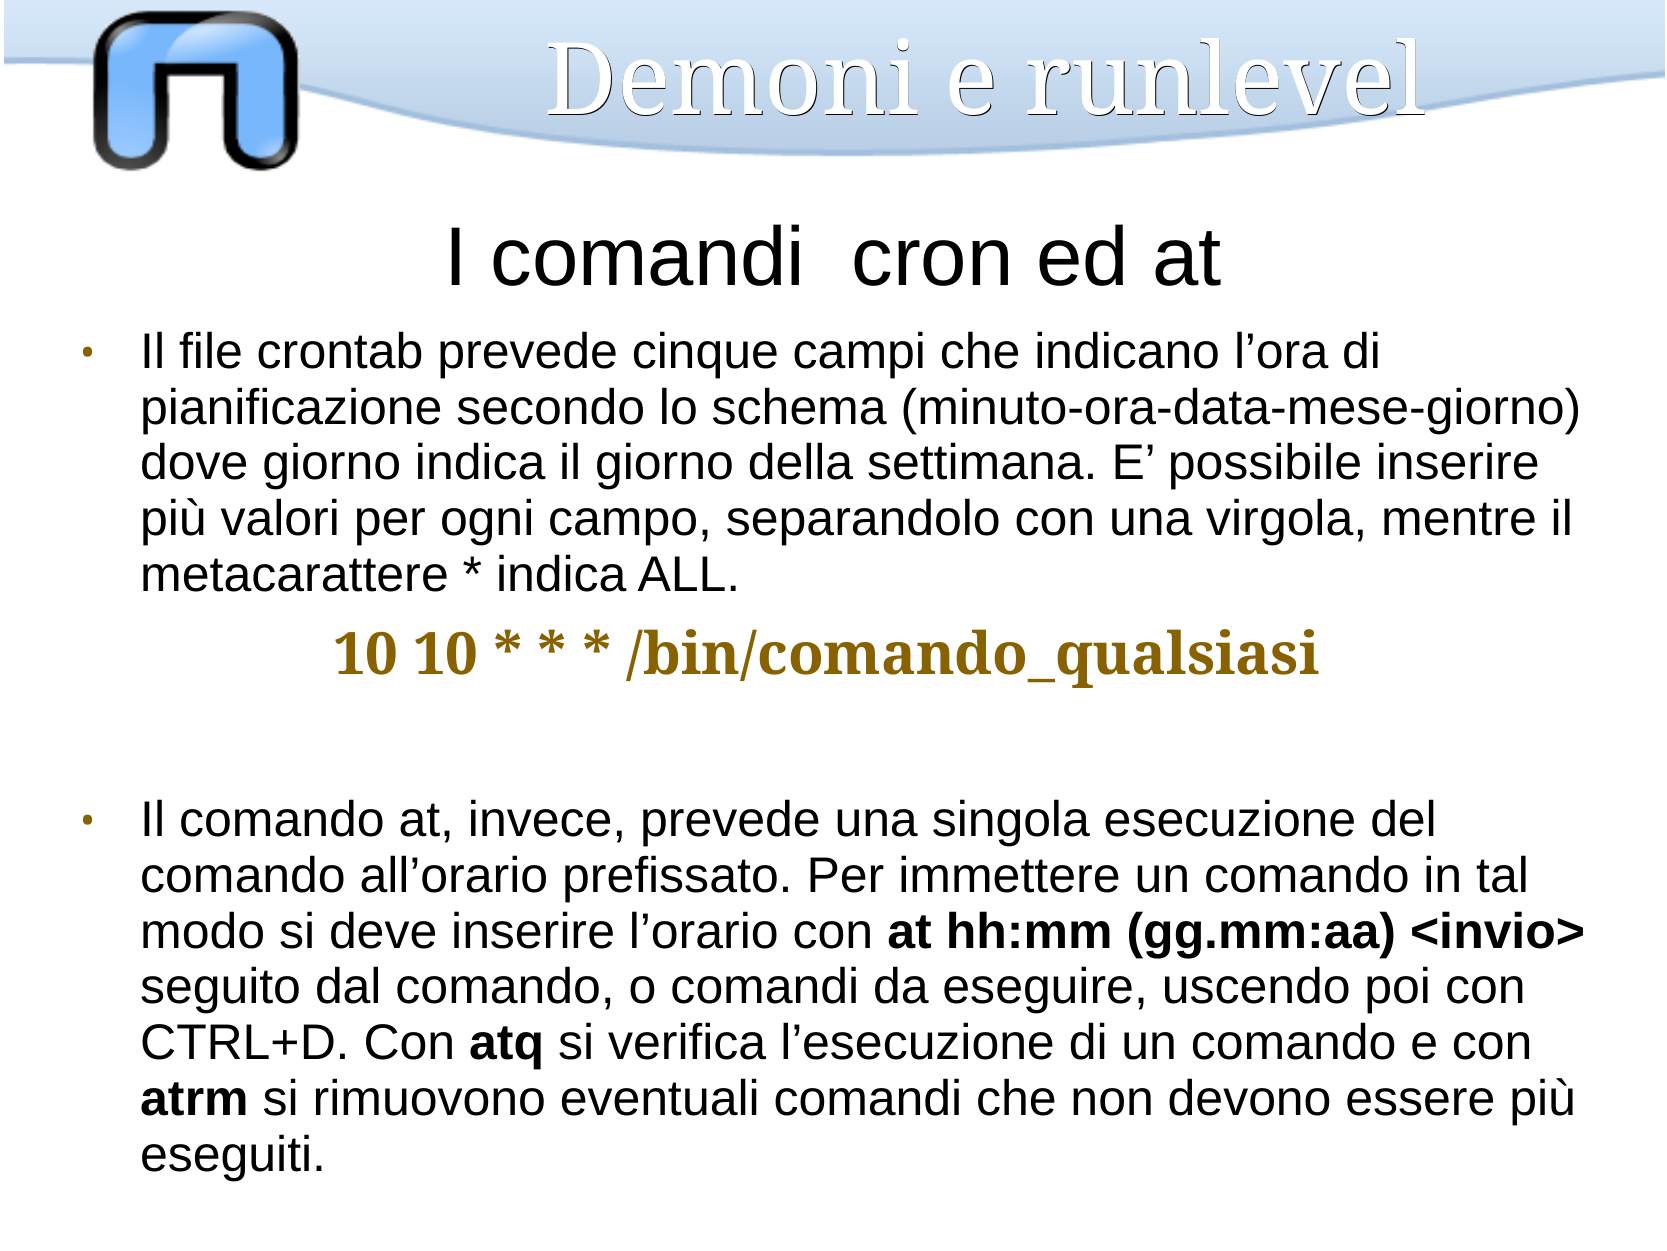

Demoni e runlevel
# I comandi cron ed at
Il file crontab prevede cinque campi che indicano l’ora di pianificazione secondo lo schema (minuto-ora-data-mese-giorno) dove giorno indica il giorno della settimana. E’ possibile inserire più valori per ogni campo, separandolo con una virgola, mentre il metacarattere * indica ALL.
10 10 * * * /bin/comando_qualsiasi
Il comando at, invece, prevede una singola esecuzione del comando all’orario prefissato. Per immettere un comando in tal modo si deve inserire l’orario con at hh:mm (gg.mm:aa) <invio> seguito dal comando, o comandi da eseguire, uscendo poi con CTRL+D. Con atq si verifica l’esecuzione di un comando e con atrm si rimuovono eventuali comandi che non devono essere più eseguiti.